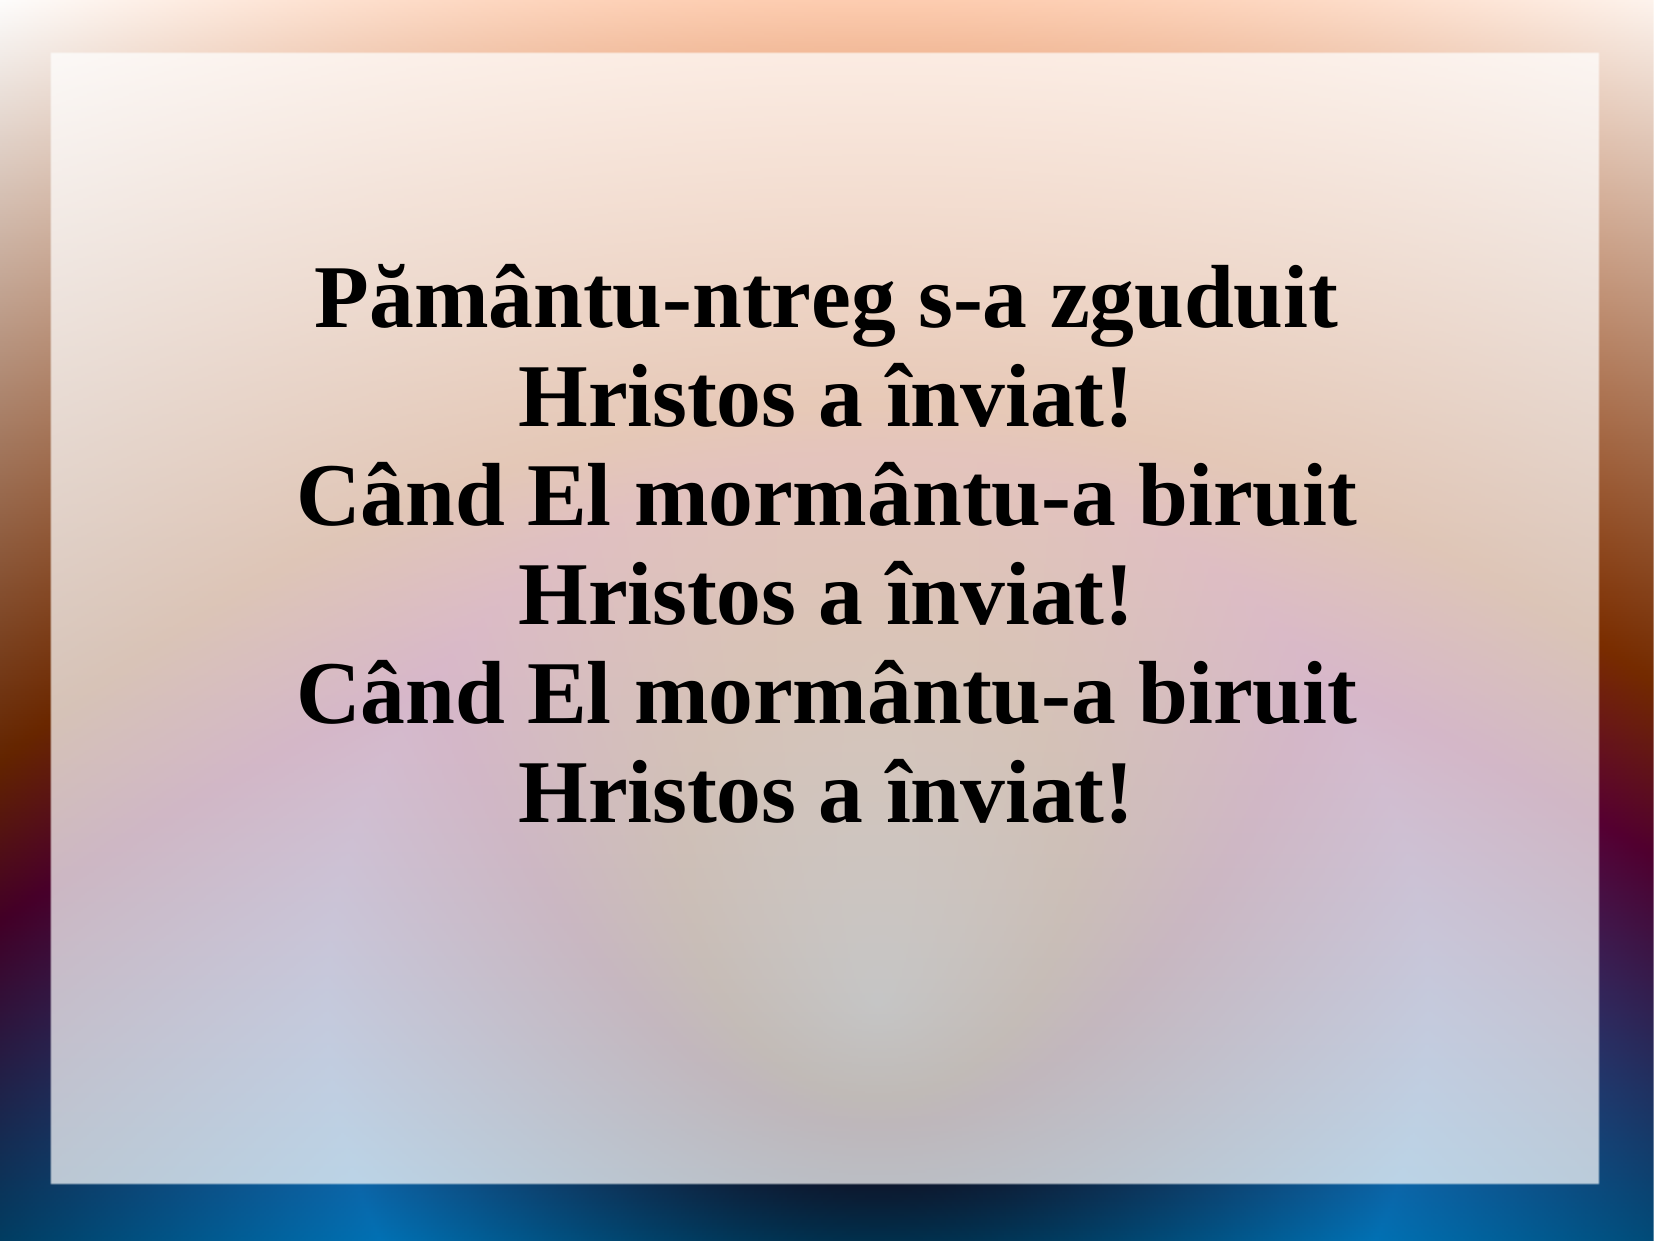

# Pământu-ntreg s-a zguduit
Hristos a înviat!
Când El mormântu-a biruit
Hristos a înviat!
Când El mormântu-a biruit
Hristos a înviat!